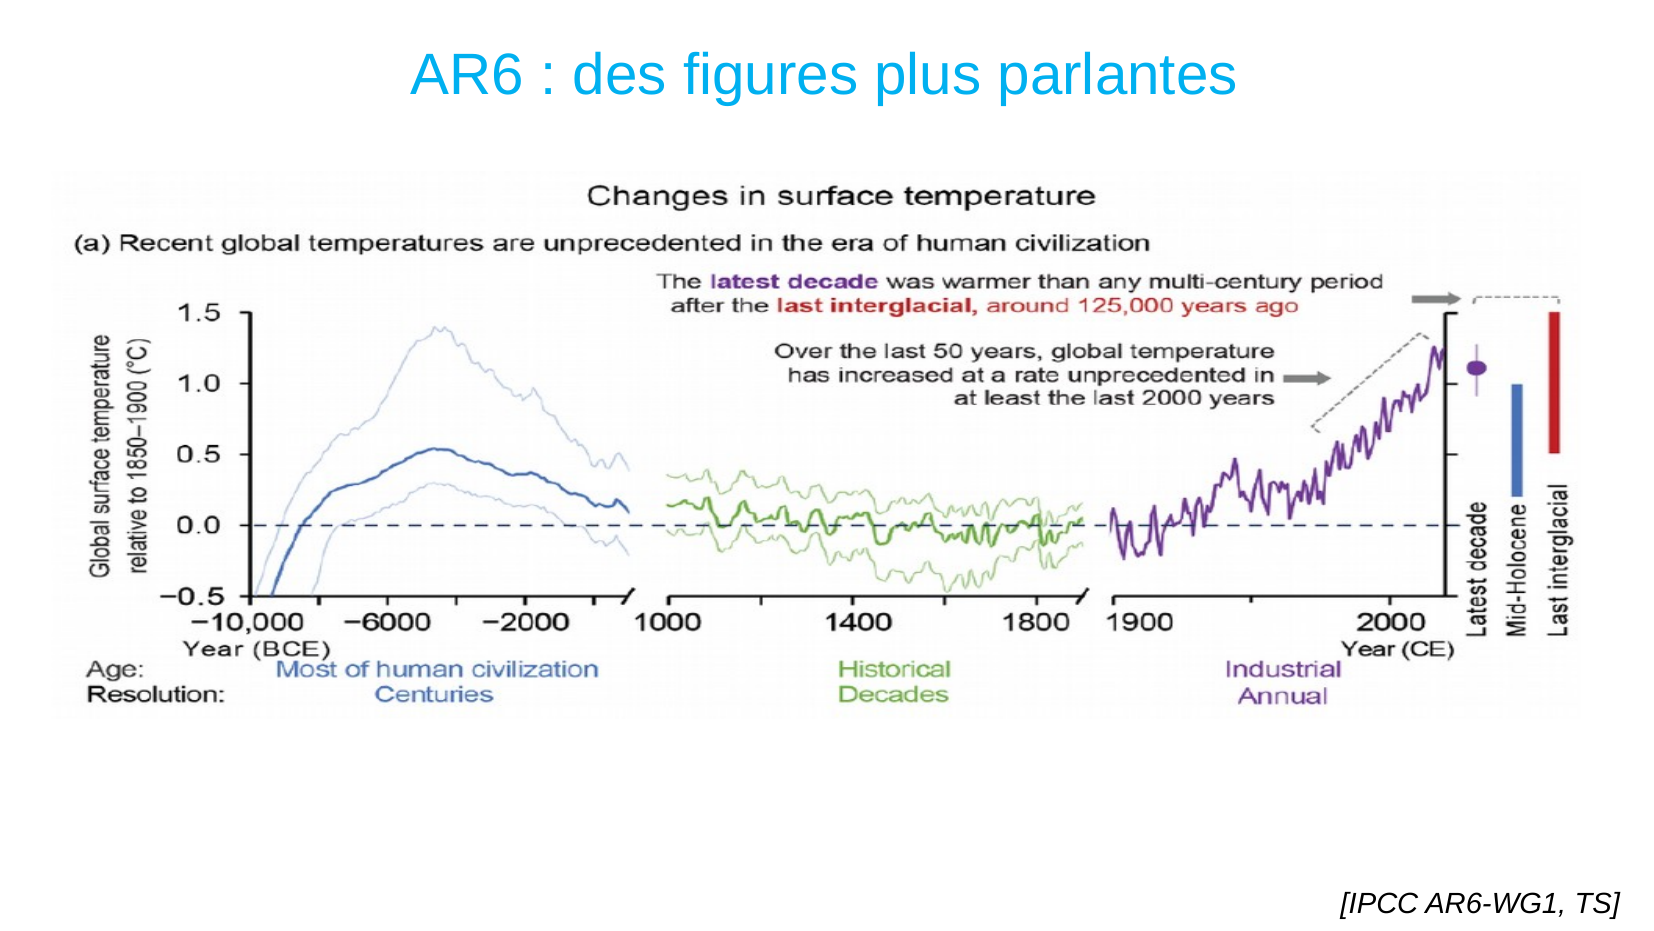

AR6 : des figures plus parlantes
[IPCC AR6-WG1, TS]